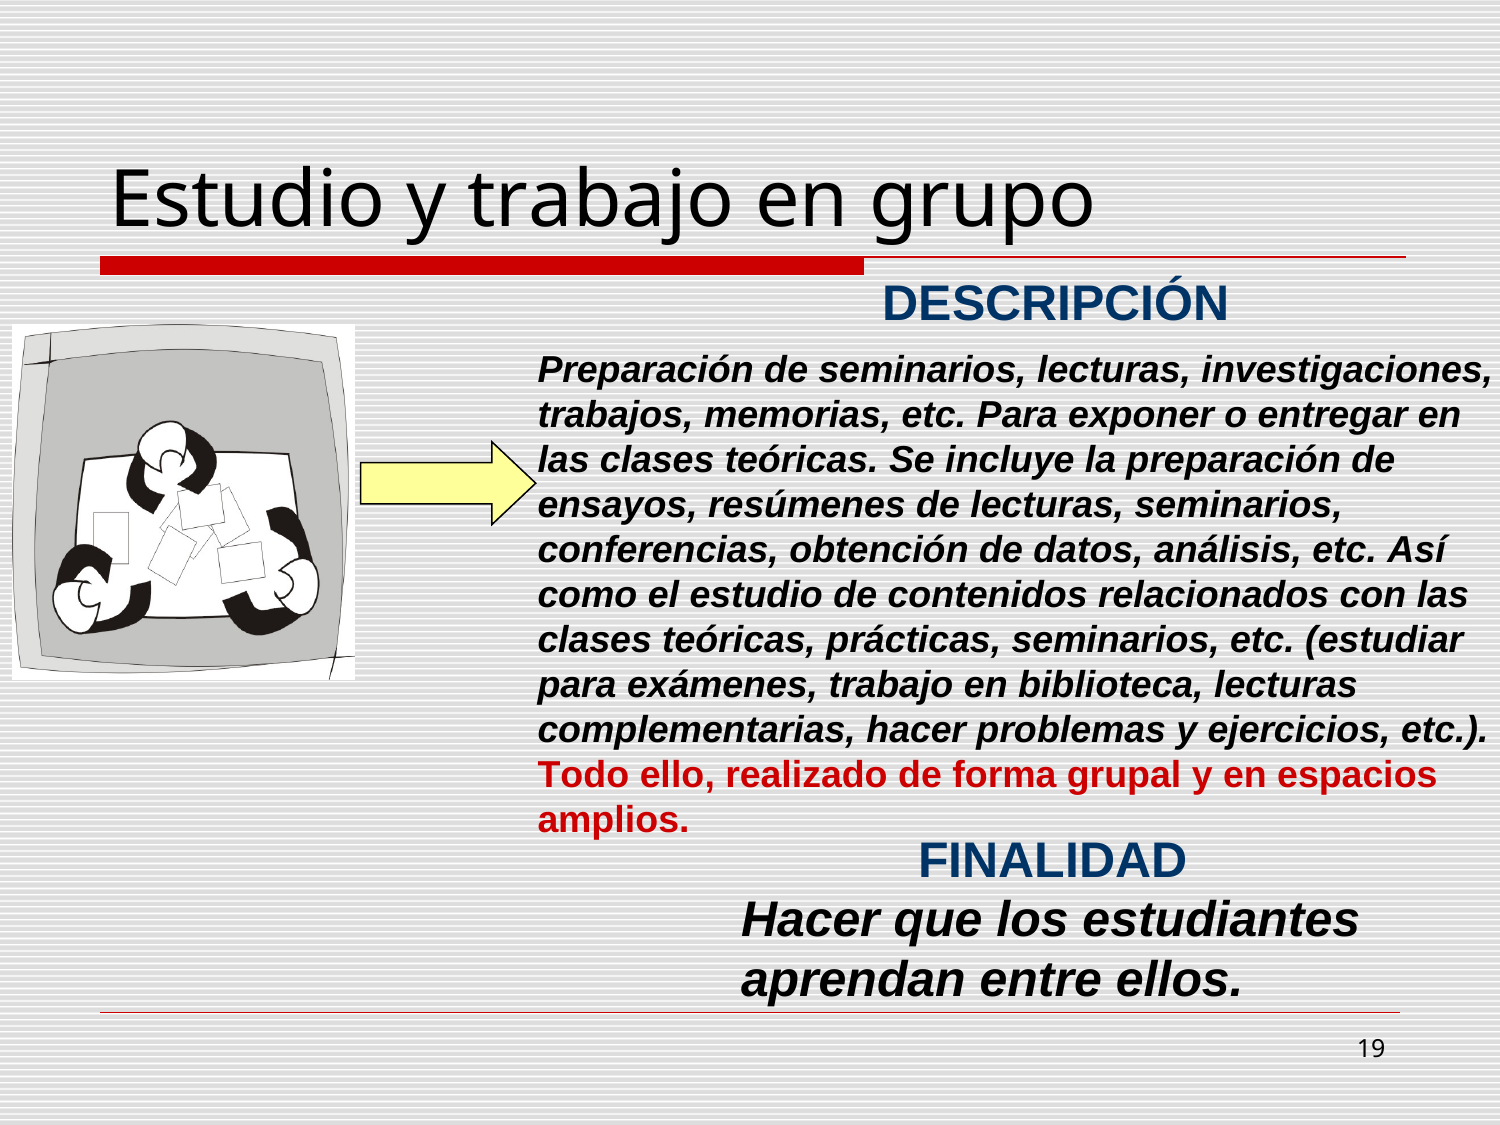

# Estudio y trabajo en grupo
DESCRIPCIÓN
Preparación de seminarios, lecturas, investigaciones, trabajos, memorias, etc. Para exponer o entregar en las clases teóricas. Se incluye la preparación de ensayos, resúmenes de lecturas, seminarios, conferencias, obtención de datos, análisis, etc. Así como el estudio de contenidos relacionados con las clases teóricas, prácticas, seminarios, etc. (estudiar para exámenes, trabajo en biblioteca, lecturas complementarias, hacer problemas y ejercicios, etc.). Todo ello, realizado de forma grupal y en espacios amplios.
FINALIDAD
Hacer que los estudiantes aprendan entre ellos.